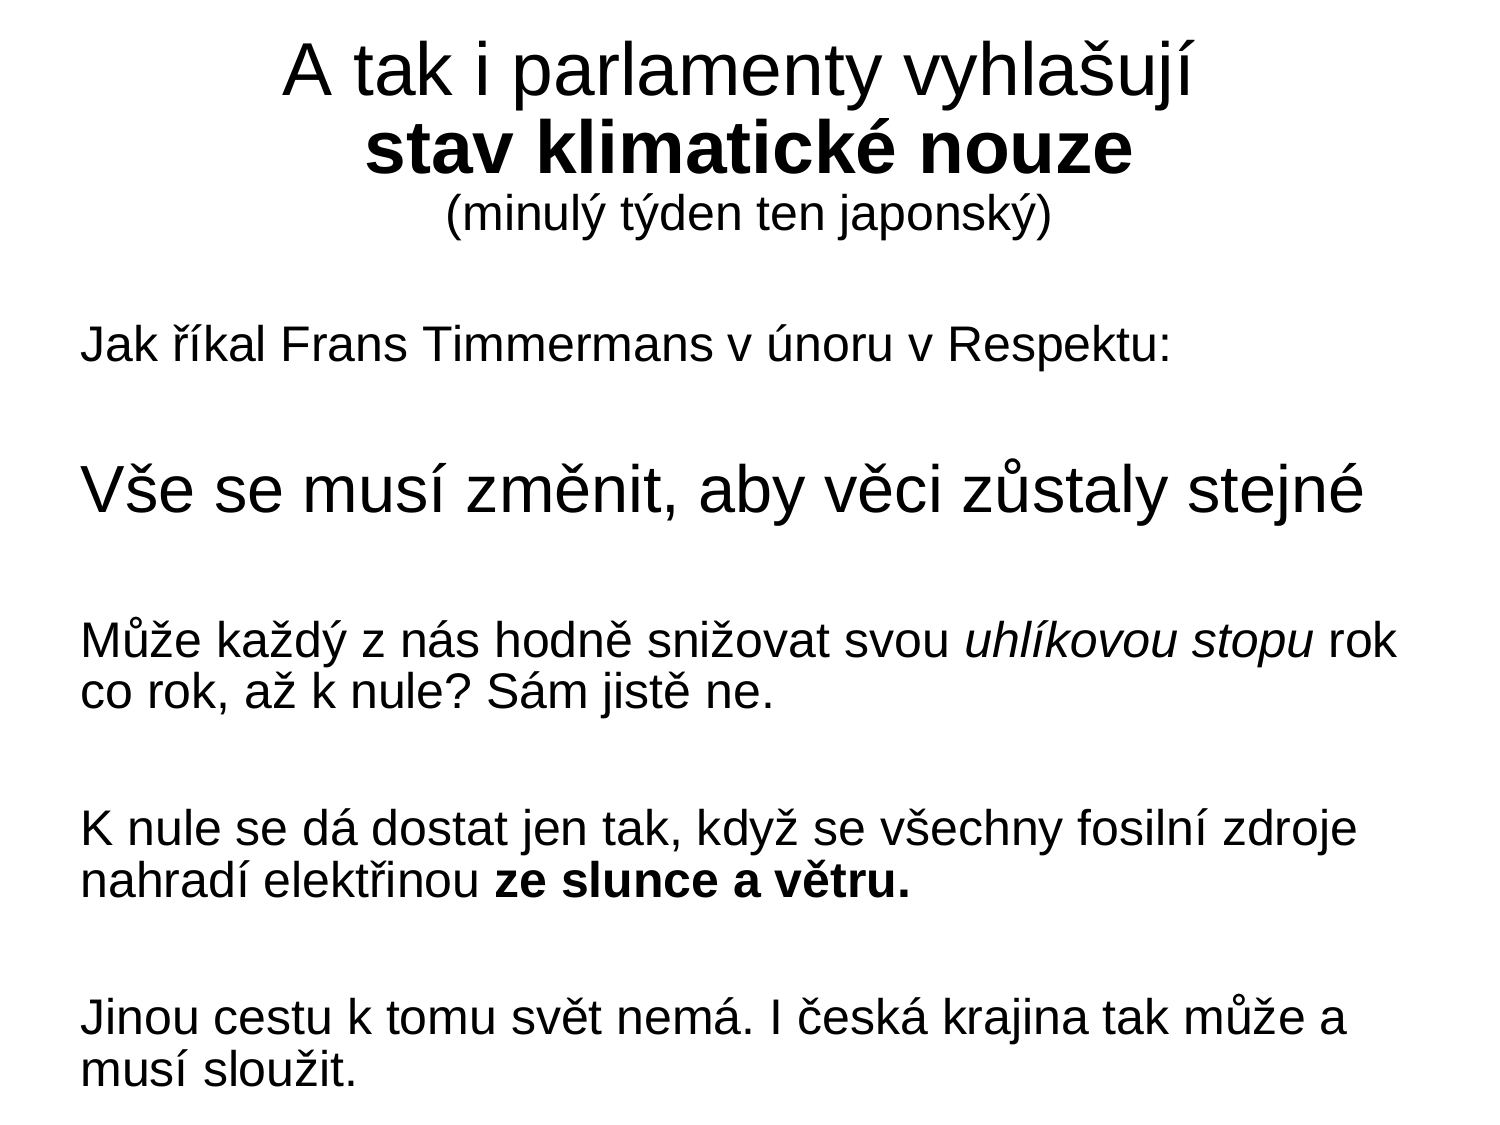

# A tak i parlamenty vyhlašují stav klimatické nouze (minulý týden ten japonský)
Jak říkal Frans Timmermans v únoru v Respektu:
Vše se musí změnit, aby věci zůstaly stejné
Může každý z nás hodně snižovat svou uhlíkovou stopu rok co rok, až k nule? Sám jistě ne.
K nule se dá dostat jen tak, když se všechny fosilní zdroje nahradí elektřinou ze slunce a větru.
Jinou cestu k tomu svět nemá. I česká krajina tak může a musí sloužit.